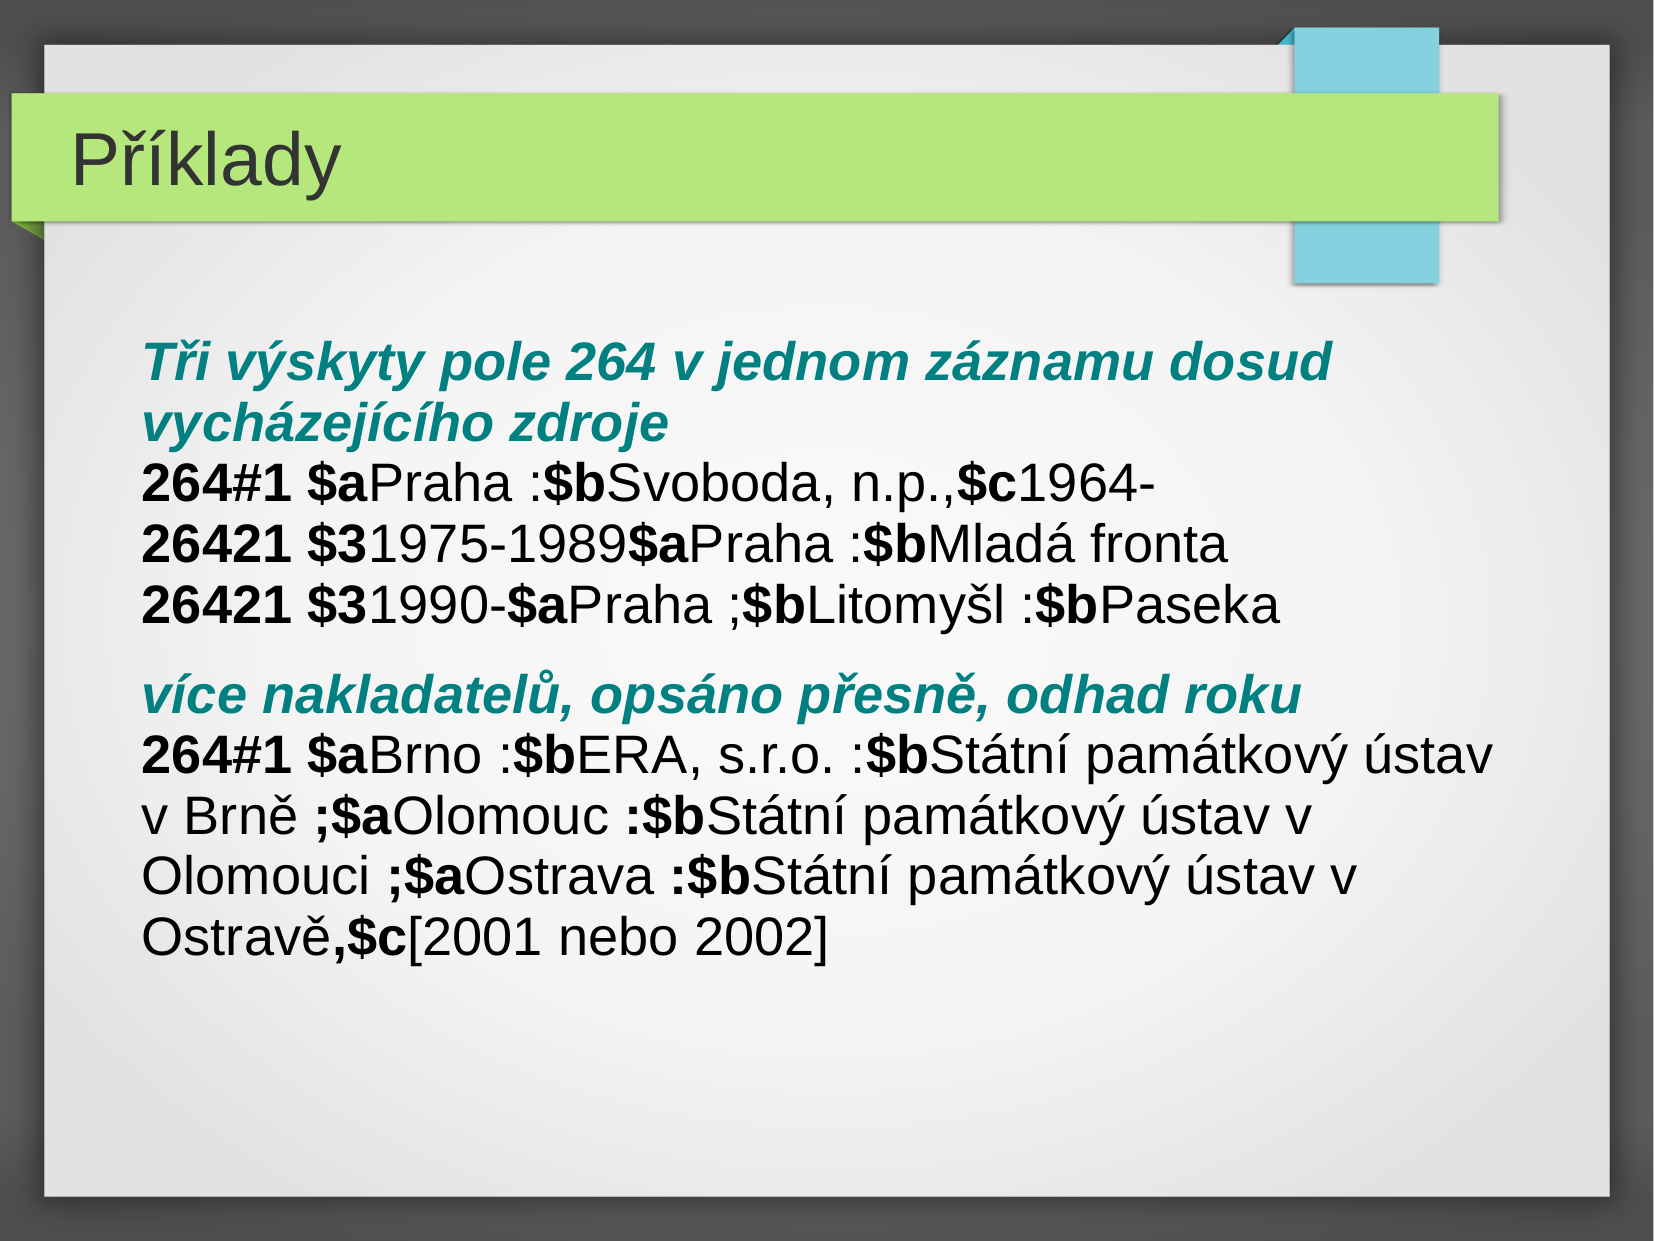

# Příklady
Tři výskyty pole 264 v jednom záznamu dosud vycházejícího zdroje
264#1 $aPraha :$bSvoboda, n.p.,$c1964-
26421 $31975-1989$aPraha :$bMladá fronta
26421 $31990-$aPraha ;$bLitomyšl :$bPaseka
více nakladatelů, opsáno přesně, odhad roku
264#1 $aBrno :$bERA, s.r.o. :$bStátní památkový ústav v Brně ;$aOlomouc :$bStátní památkový ústav v Olomouci ;$aOstrava :$bStátní památkový ústav v Ostravě,$c[2001 nebo 2002]